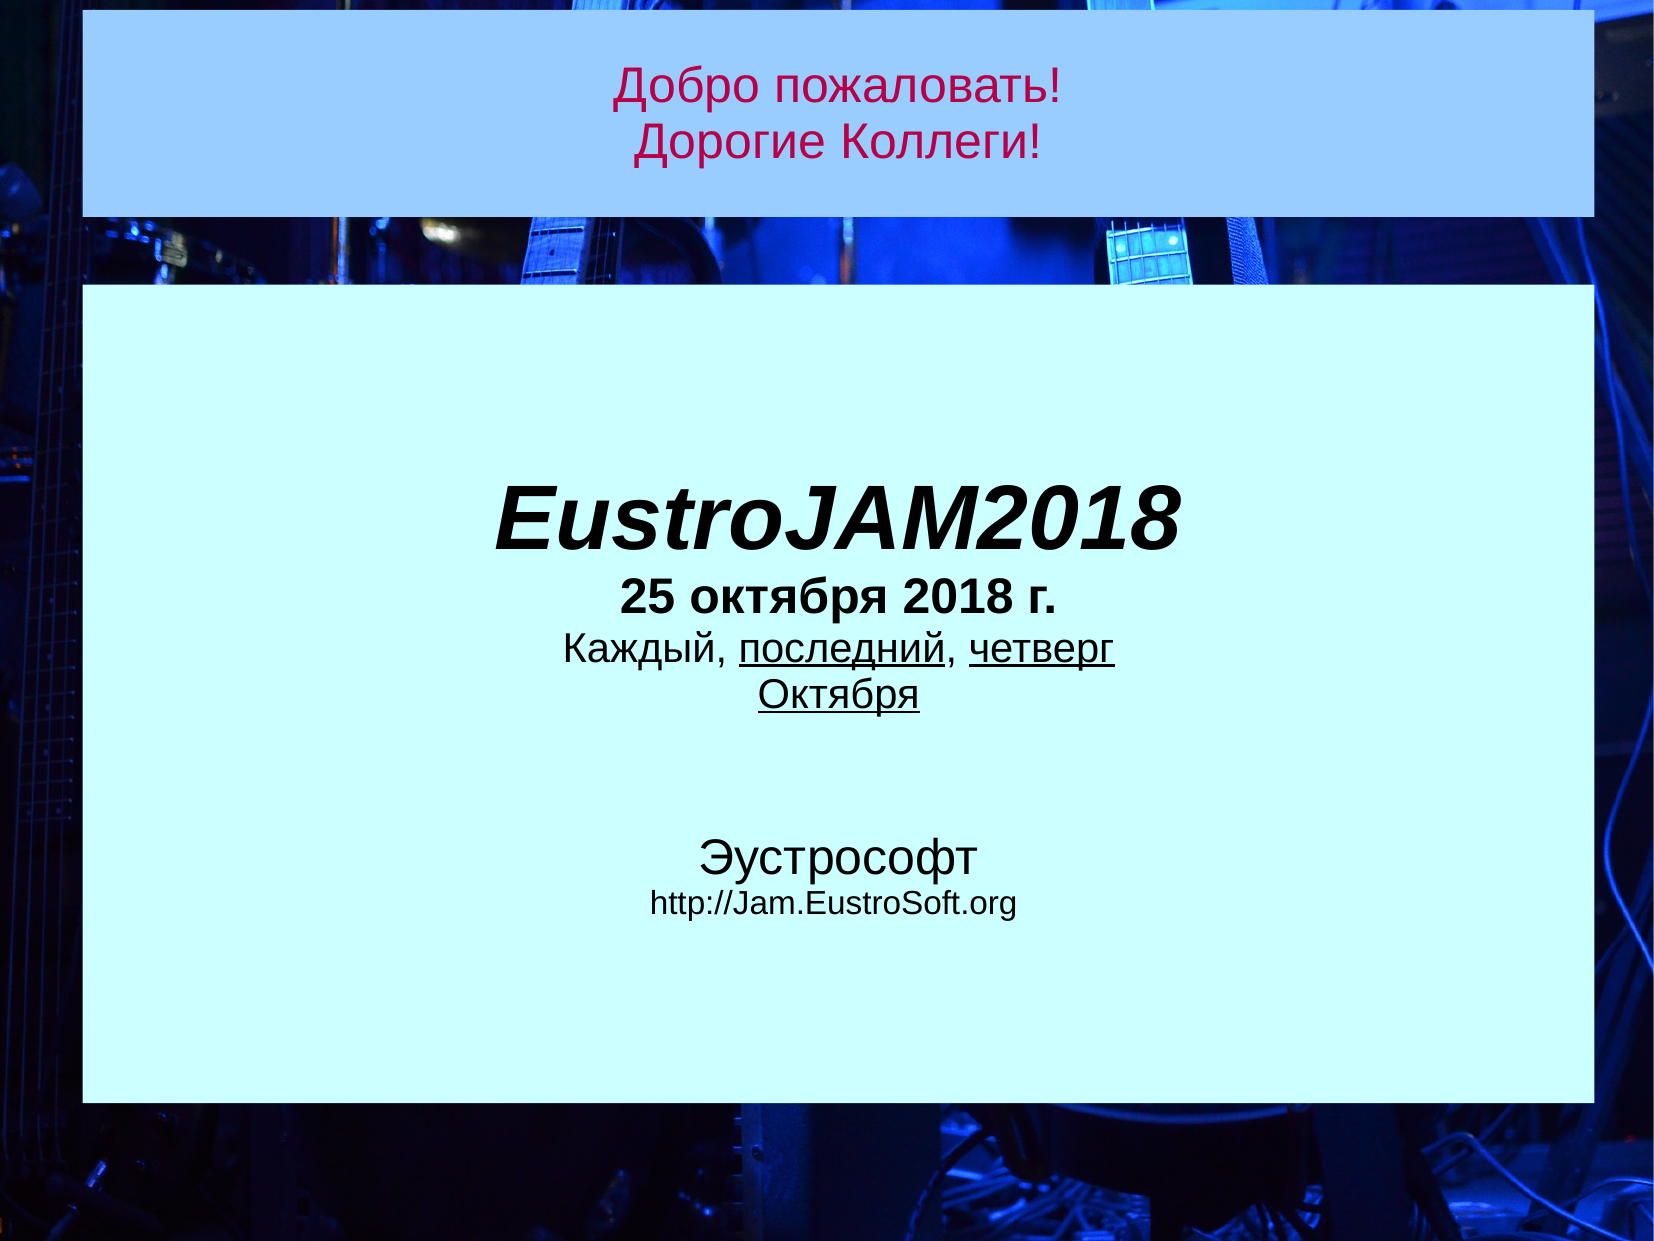

# Добро пожаловать! Дорогие Коллеги!
EustroJAM2018
25 октября 2018 г.
Каждый, последний, четверг
Октября
Эустрософт
http://Jam.EustroSoft.org